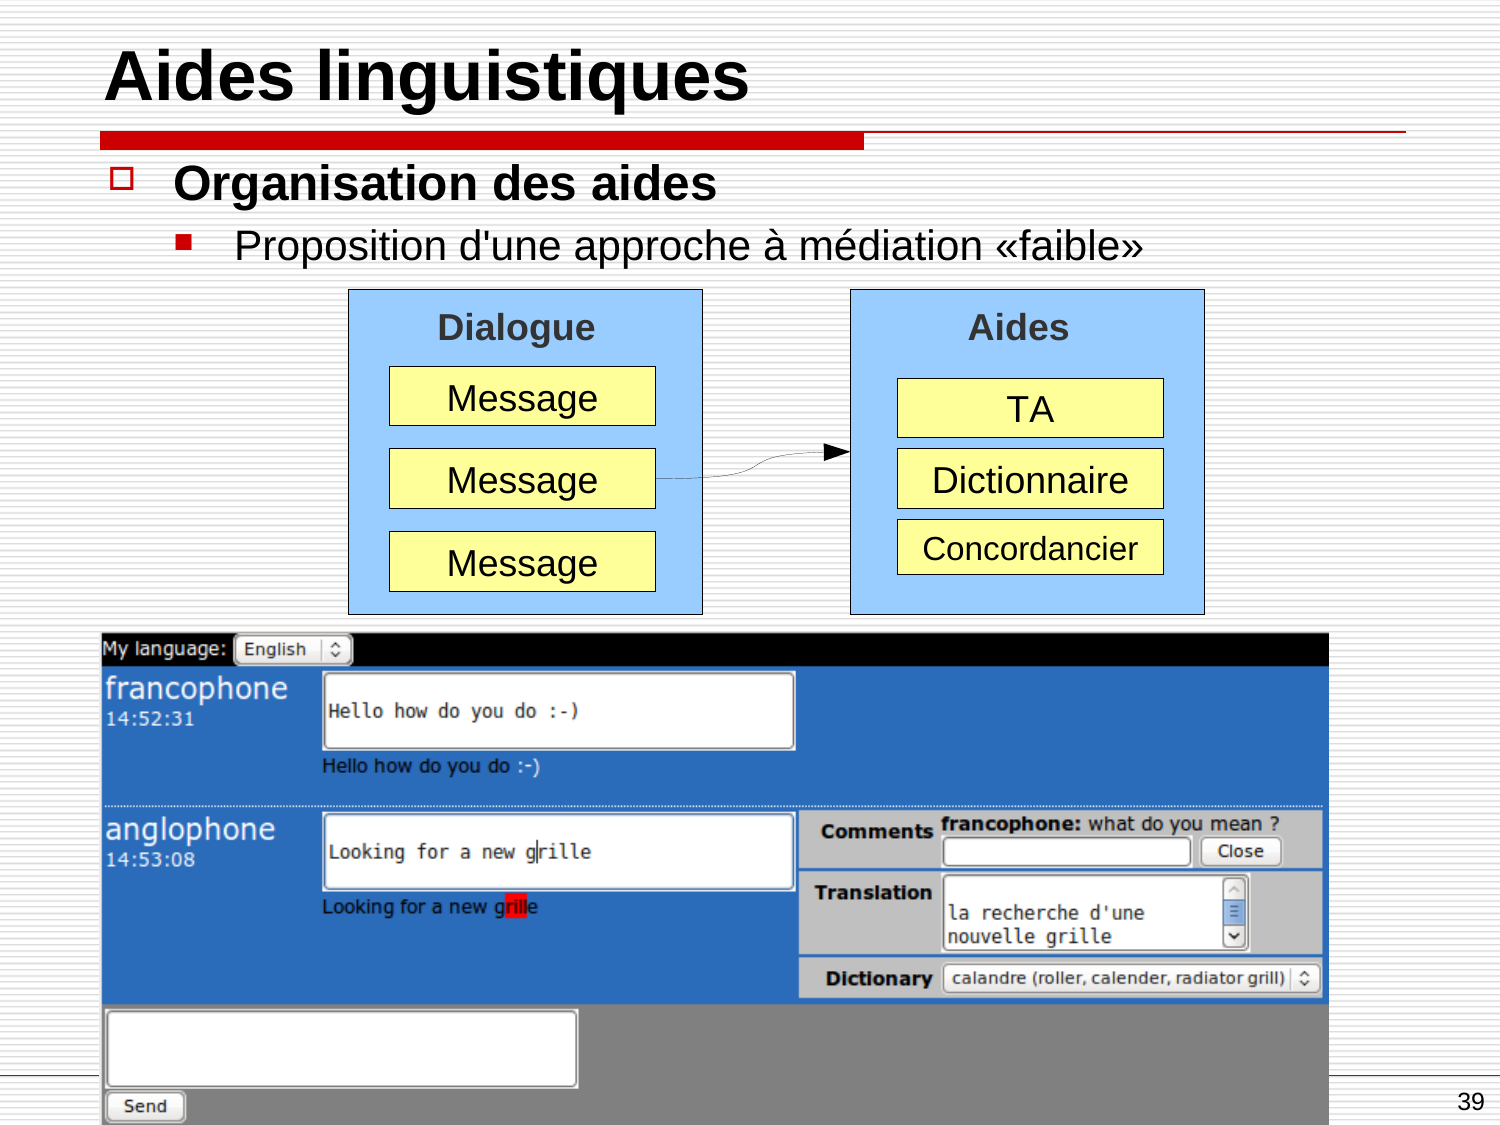

Aides linguistiques
# Organisation des aides
Proposition d'une approche à médiation «faible»
Dialogue
Aides
Message
TA
Message
Dictionnaire
Concordancier
Message
39